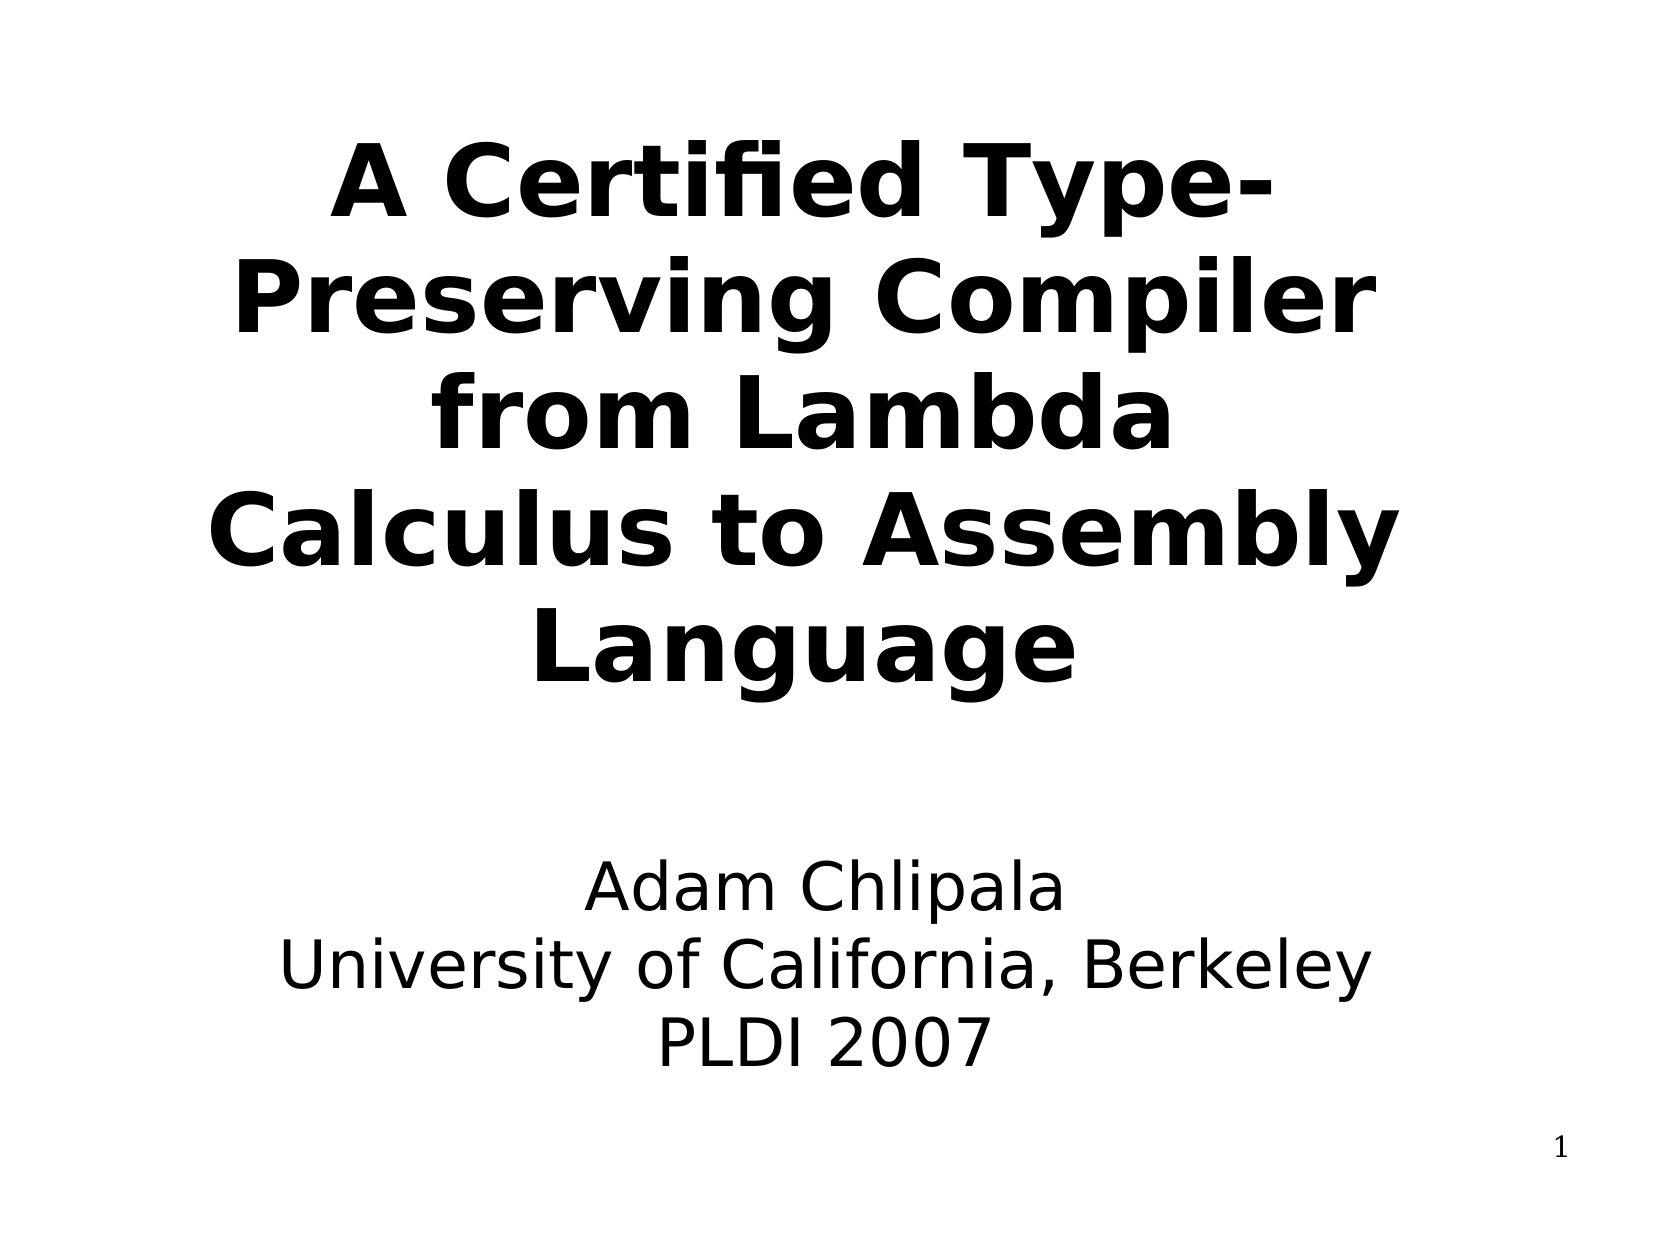

A Certified Type-Preserving Compiler from Lambda Calculus to Assembly Language
Adam Chlipala
University of California, Berkeley
PLDI 2007
1